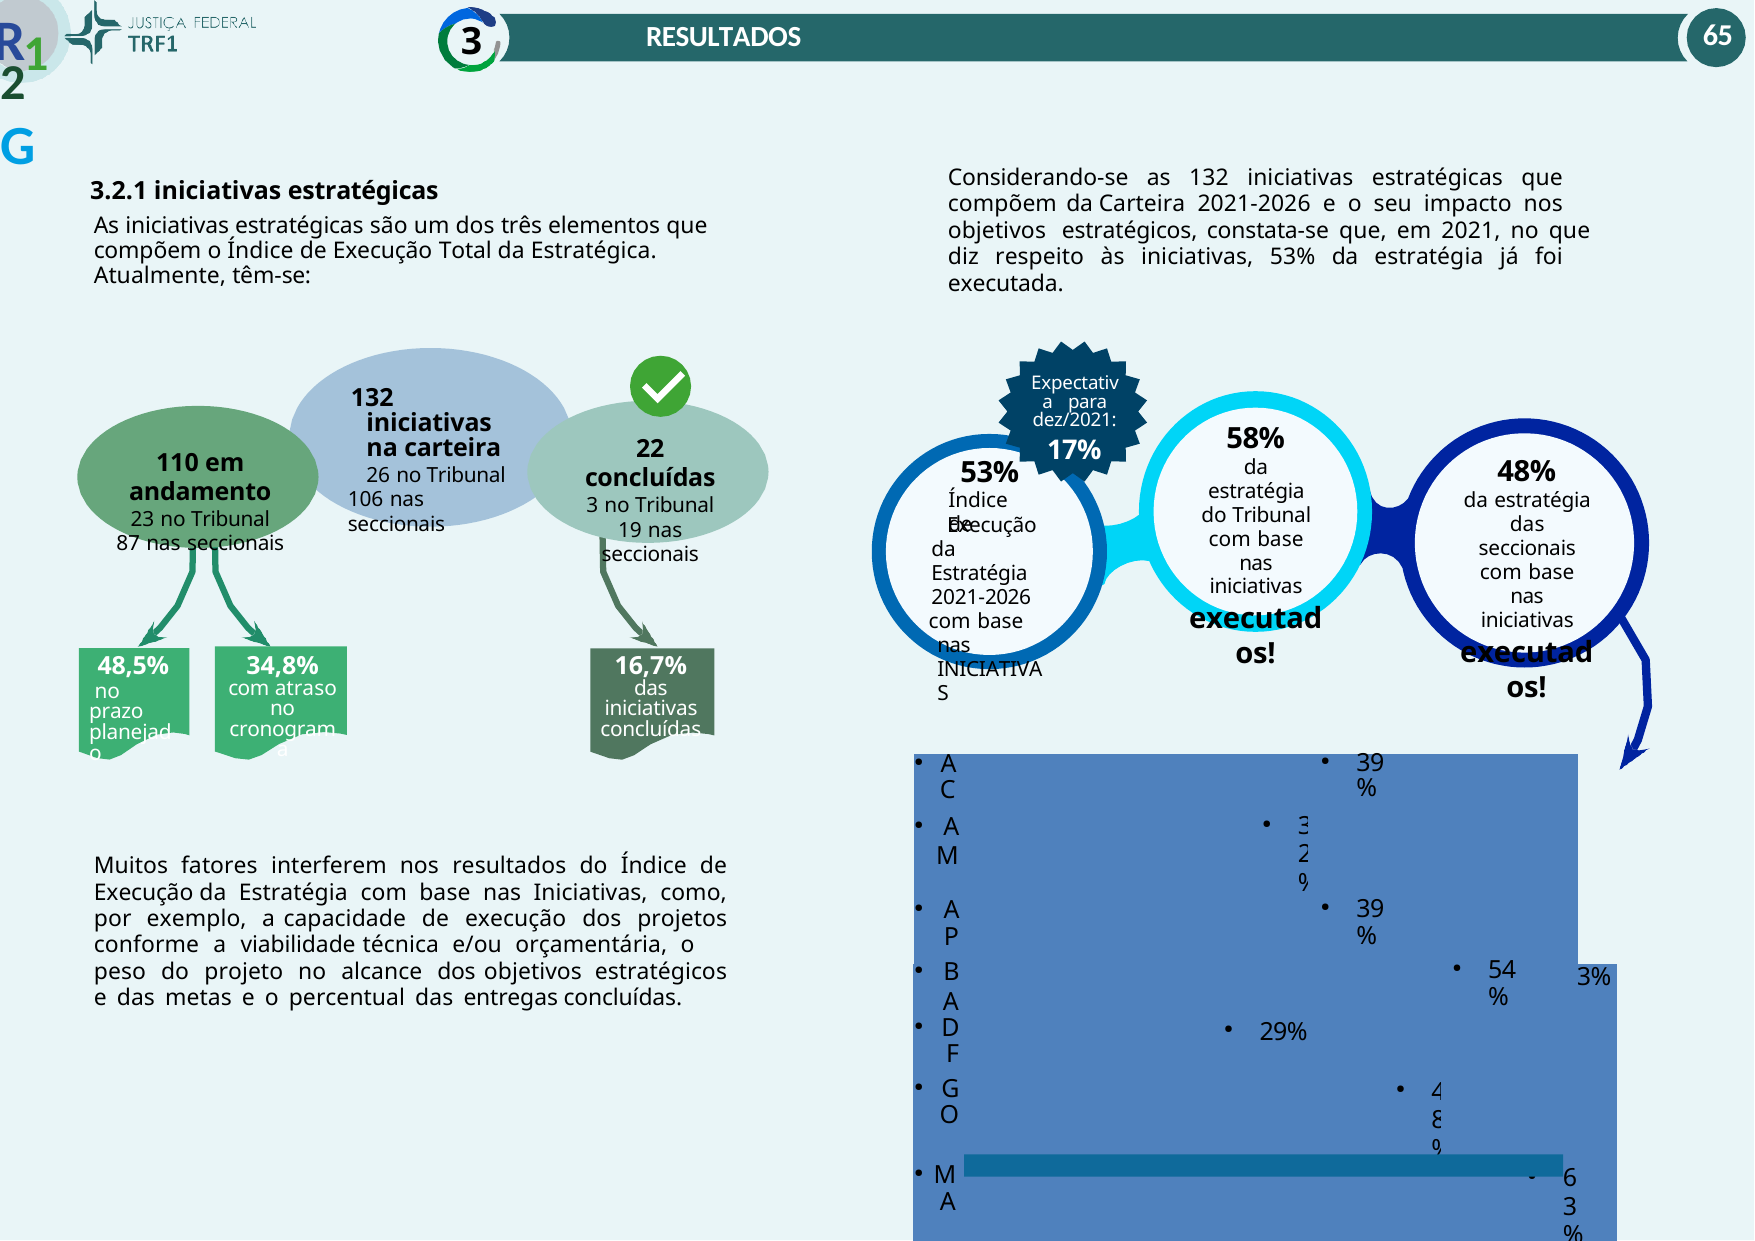

R
2G
65
3
RESULTADOS
1
Considerando-se as 132 iniciativas estratégicas que compõem da Carteira 2021-2026 e o seu impacto nos objetivos estratégicos, constata-se que, em 2021, no que diz respeito às iniciativas, 53% da estratégia já foi executada.
3.2.1 iniciativas estratégicas
As iniciativas estratégicas são um dos três elementos que compõem o Índice de Execução Total da Estratégica. Atualmente, têm-se:
Expectativa para dez/2021:
132 iniciativas na carteira 26 no Tribunal
106 nas seccionais
58%
da estratégia do Tribunal com base nas iniciativas
executados!
17%
22 concluídas
3 no Tribunal
19 nas seccionais
110 em andamento
23 no Tribunal
87 nas seccionais
48%
da estratégia das seccionais com base nas iniciativas
executados!
53%
Índice de
Execução da Estratégia 2021-2026
com base nas INICIATIVAS
34,8% com atraso no cronograma
16,7% das iniciativas concluídas
48,5%
no prazo planejado
| AC | | | 39% | | | |
| --- | --- | --- | --- | --- | --- | --- |
| AM | | 32% | | | | |
| AP | | | 39% | | | |
| BA | | | | | 54% | |
| DF | | 29% | | | | |
| GO | | | | 48% | | |
| MA | | | | | | 63% |
Muitos fatores interferem nos resultados do Índice de Execução da Estratégia com base nas Iniciativas, como, por exemplo, a capacidade de execução dos projetos conforme a viabilidade técnica e/ou orçamentária, o peso do projeto no alcance dos objetivos estratégicos e das metas e o percentual das entregas concluídas.
| MG | | | | | 63% |
| --- | --- | --- | --- | --- | --- |
| MT | | 32% | | | |
| PA | | | | 44% | |
| PI | | 31% | | | |
| RO | | | | | 59% |
| RR | | | | 43% | |
| TO | | | | | 68% |